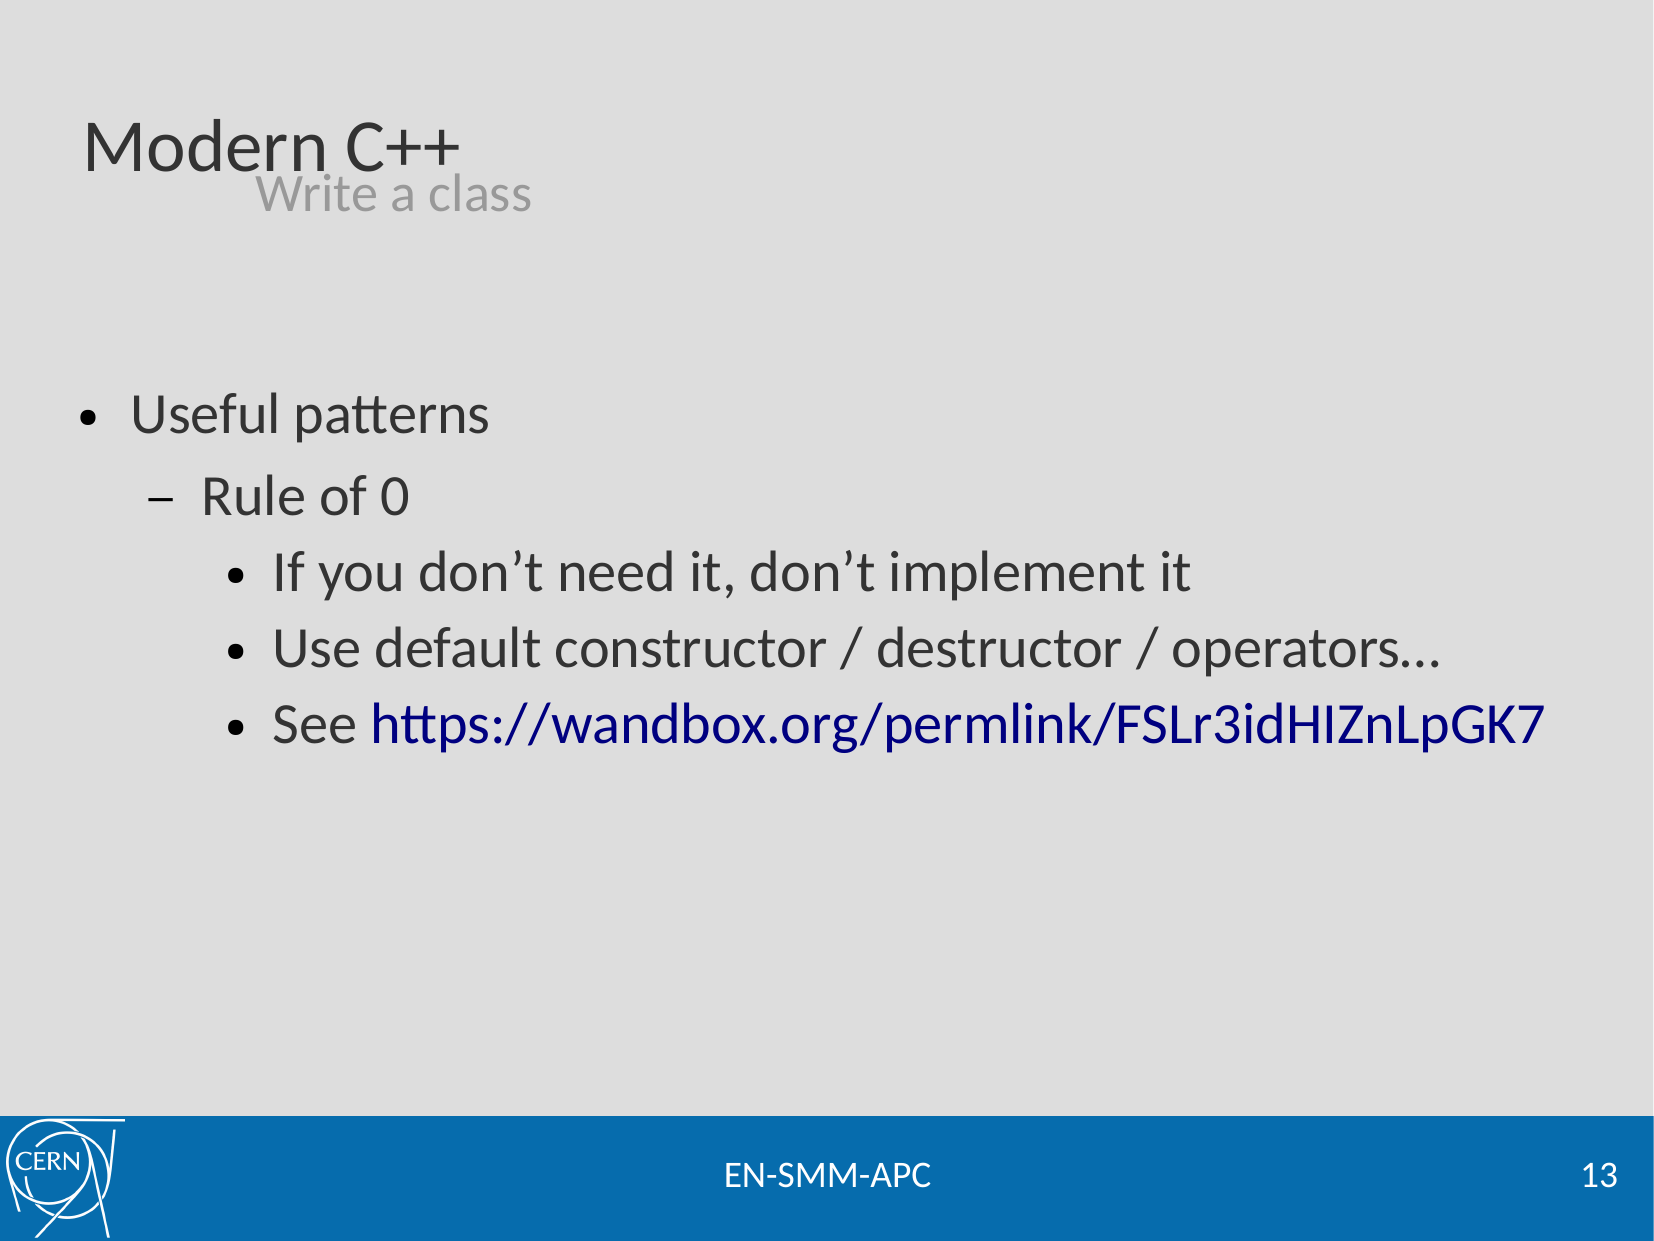

# Modern C++
Write a class
Useful patterns
Rule of 0
If you don’t need it, don’t implement it
Use default constructor / destructor / operators…
See https://wandbox.org/permlink/FSLr3idHIZnLpGK7
13